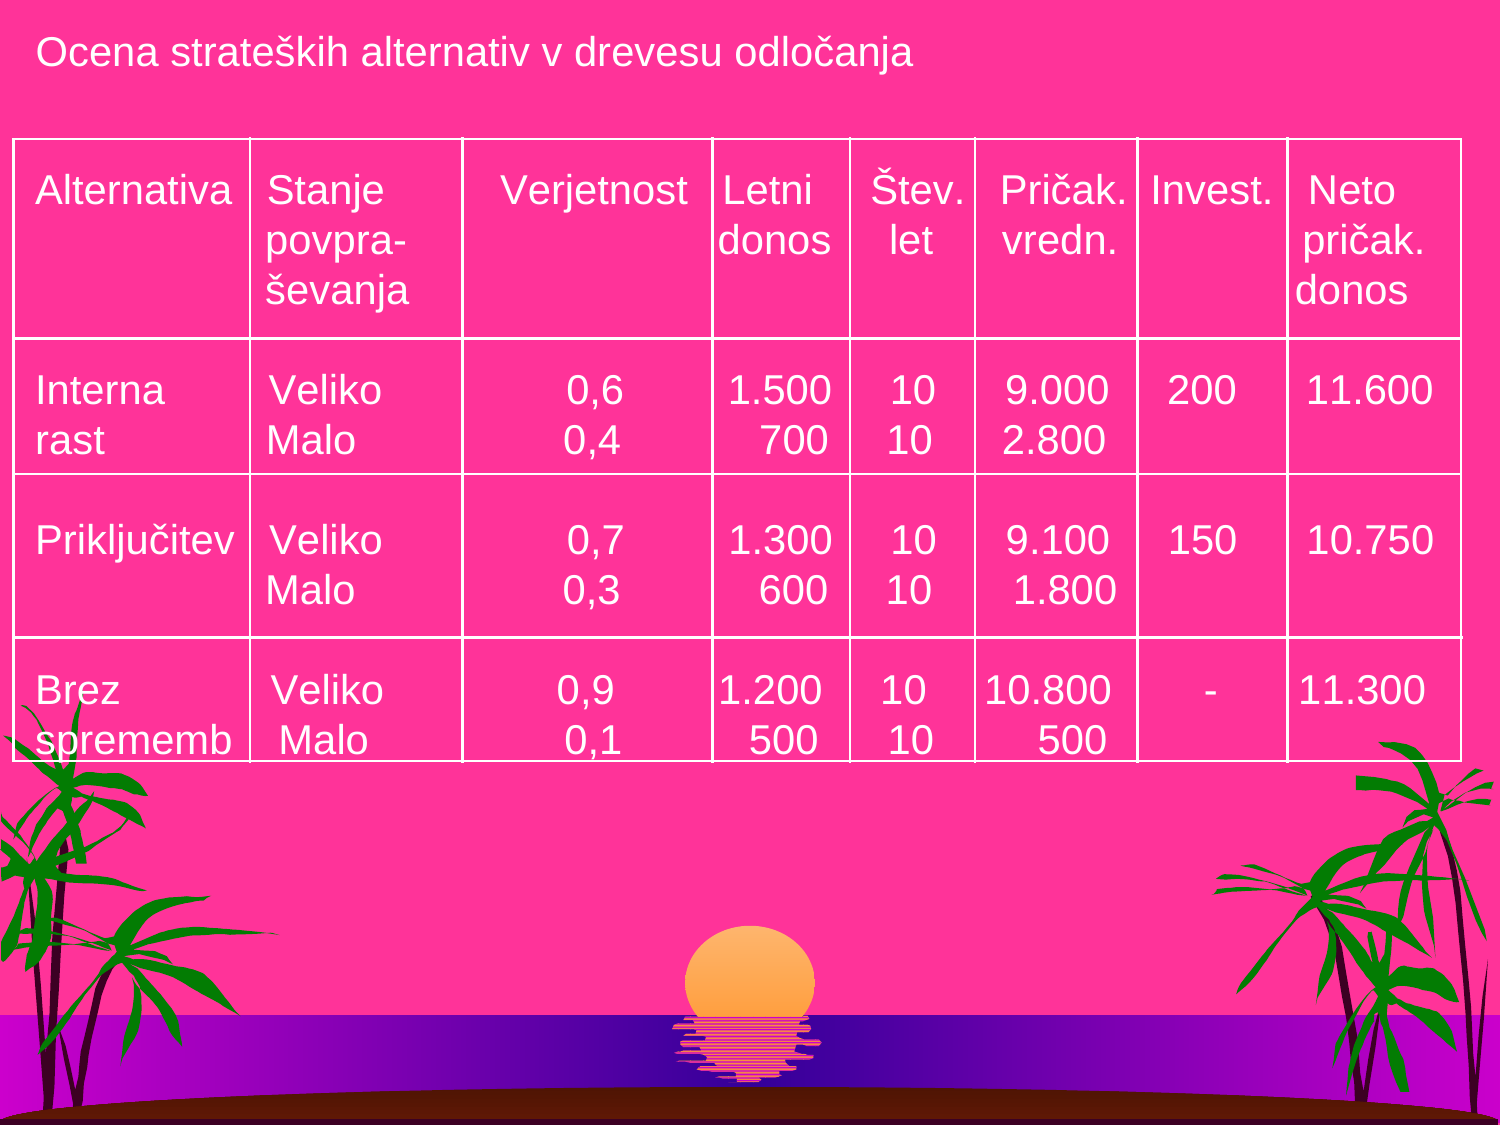

Ocena strateških alternativ v drevesu odločanja
Alternativa Stanje Verjetnost Letni Štev. Pričak. Invest. Neto
 povpra- donos let vredn. pričak.
 ševanja donos
Interna Veliko 0,6 1.500 10 9.000 200 11.600
rast Malo 0,4 700 10 2.800
Priključitev Veliko 0,7 1.300 10 9.100 150 10.750
 Malo 0,3 600 10 1.800
Brez Veliko 0,9 1.200 10 10.800 - 11.300
sprememb Malo 0,1 500 10 500